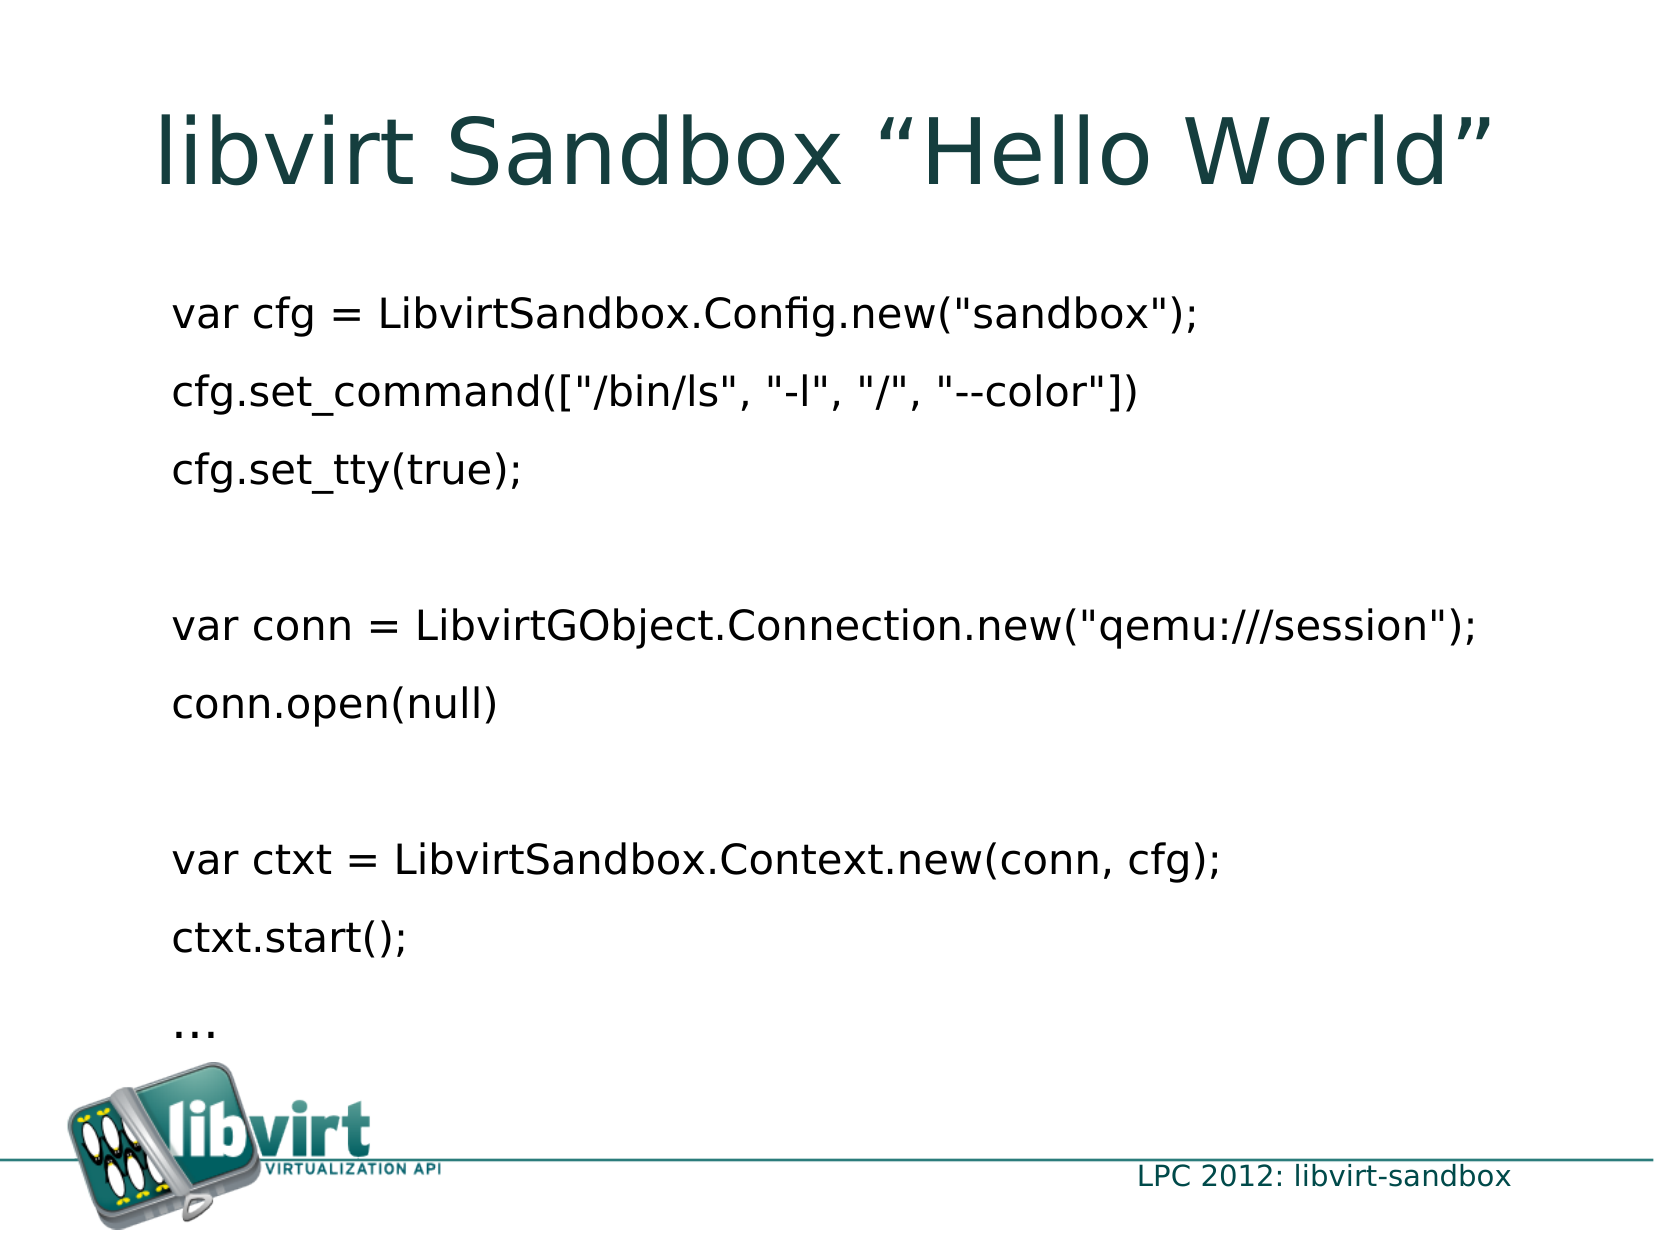

# libvirt Sandbox “Hello World”
var cfg = LibvirtSandbox.Config.new("sandbox");
cfg.set_command(["/bin/ls", "-l", "/", "--color"])
cfg.set_tty(true);
var conn = LibvirtGObject.Connection.new("qemu:///session");
conn.open(null)
var ctxt = LibvirtSandbox.Context.new(conn, cfg);
ctxt.start();
...
LPC 2012: libvirt-sandbox